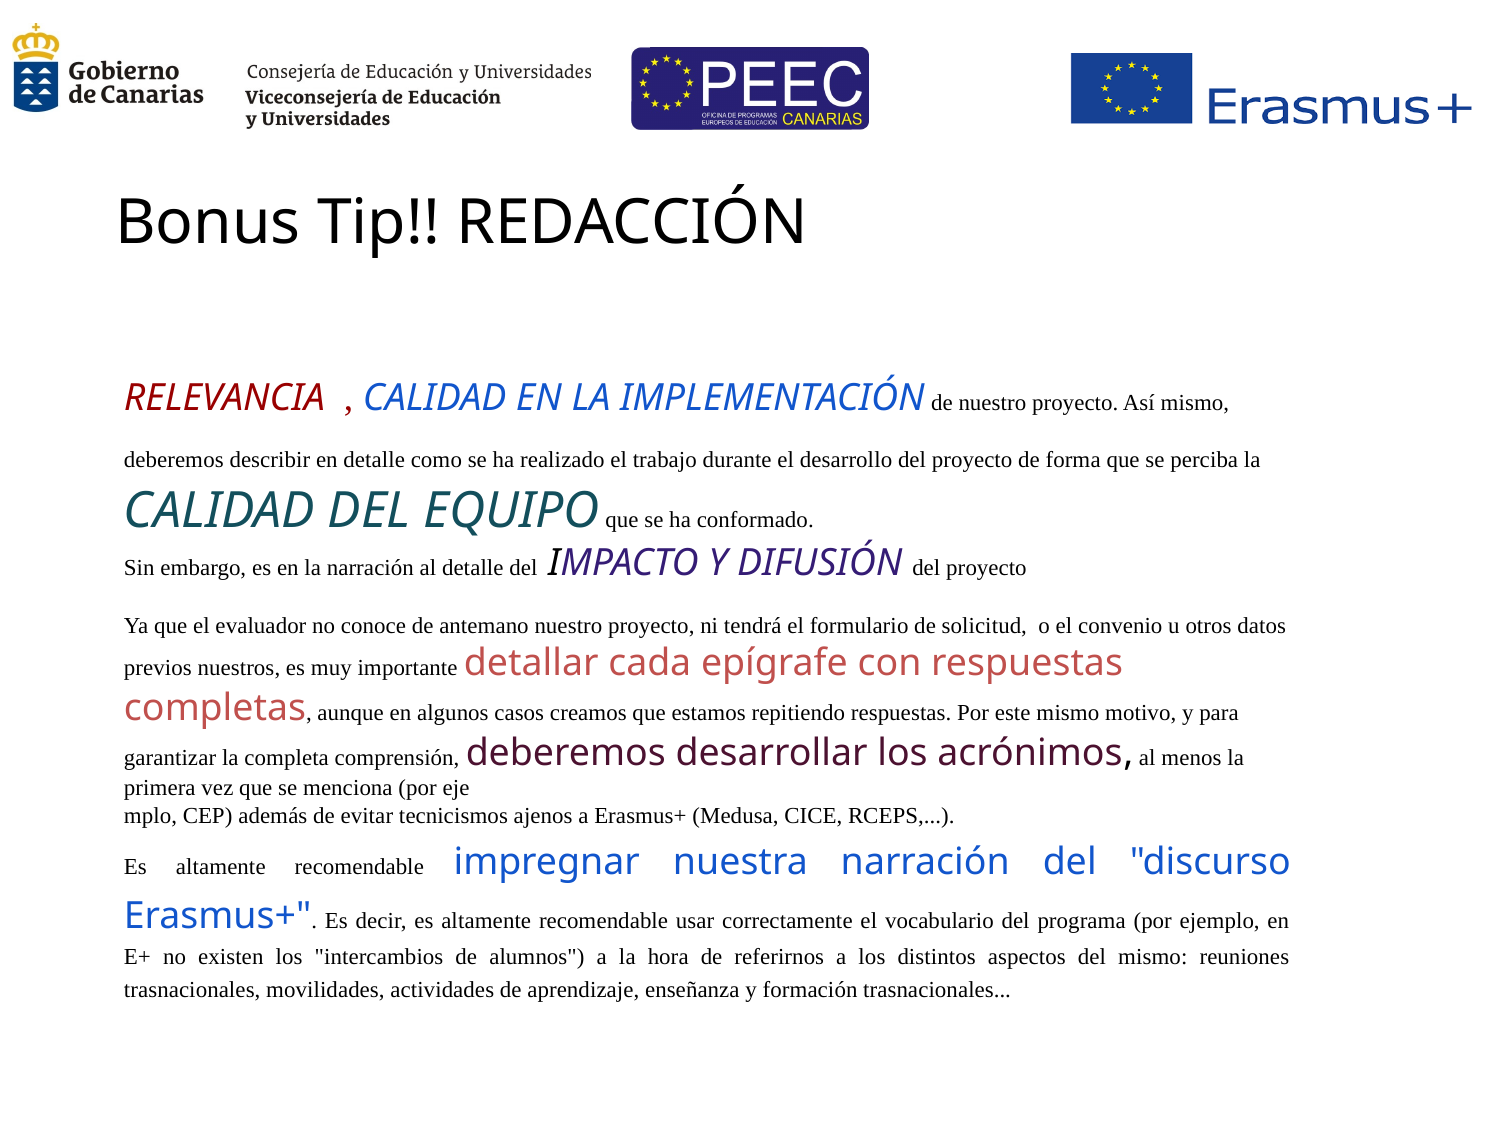

Bonus Tip!! REDACCIÓN
RELEVANCIA , CALIDAD EN LA IMPLEMENTACIÓN de nuestro proyecto. Así mismo, deberemos describir en detalle como se ha realizado el trabajo durante el desarrollo del proyecto de forma que se perciba la CALIDAD DEL EQUIPO que se ha conformado.
Sin embargo, es en la narración al detalle del IMPACTO Y DIFUSIÓN del proyecto
Ya que el evaluador no conoce de antemano nuestro proyecto, ni tendrá el formulario de solicitud, o el convenio u otros datos previos nuestros, es muy importante detallar cada epígrafe con respuestas completas, aunque en algunos casos creamos que estamos repitiendo respuestas. Por este mismo motivo, y para garantizar la completa comprensión, deberemos desarrollar los acrónimos, al menos la primera vez que se menciona (por eje
mplo, CEP) además de evitar tecnicismos ajenos a Erasmus+ (Medusa, CICE, RCEPS,...).
Es altamente recomendable impregnar nuestra narración del "discurso Erasmus+". Es decir, es altamente recomendable usar correctamente el vocabulario del programa (por ejemplo, en E+ no existen los "intercambios de alumnos") a la hora de referirnos a los distintos aspectos del mismo: reuniones trasnacionales, movilidades, actividades de aprendizaje, enseñanza y formación trasnacionales...